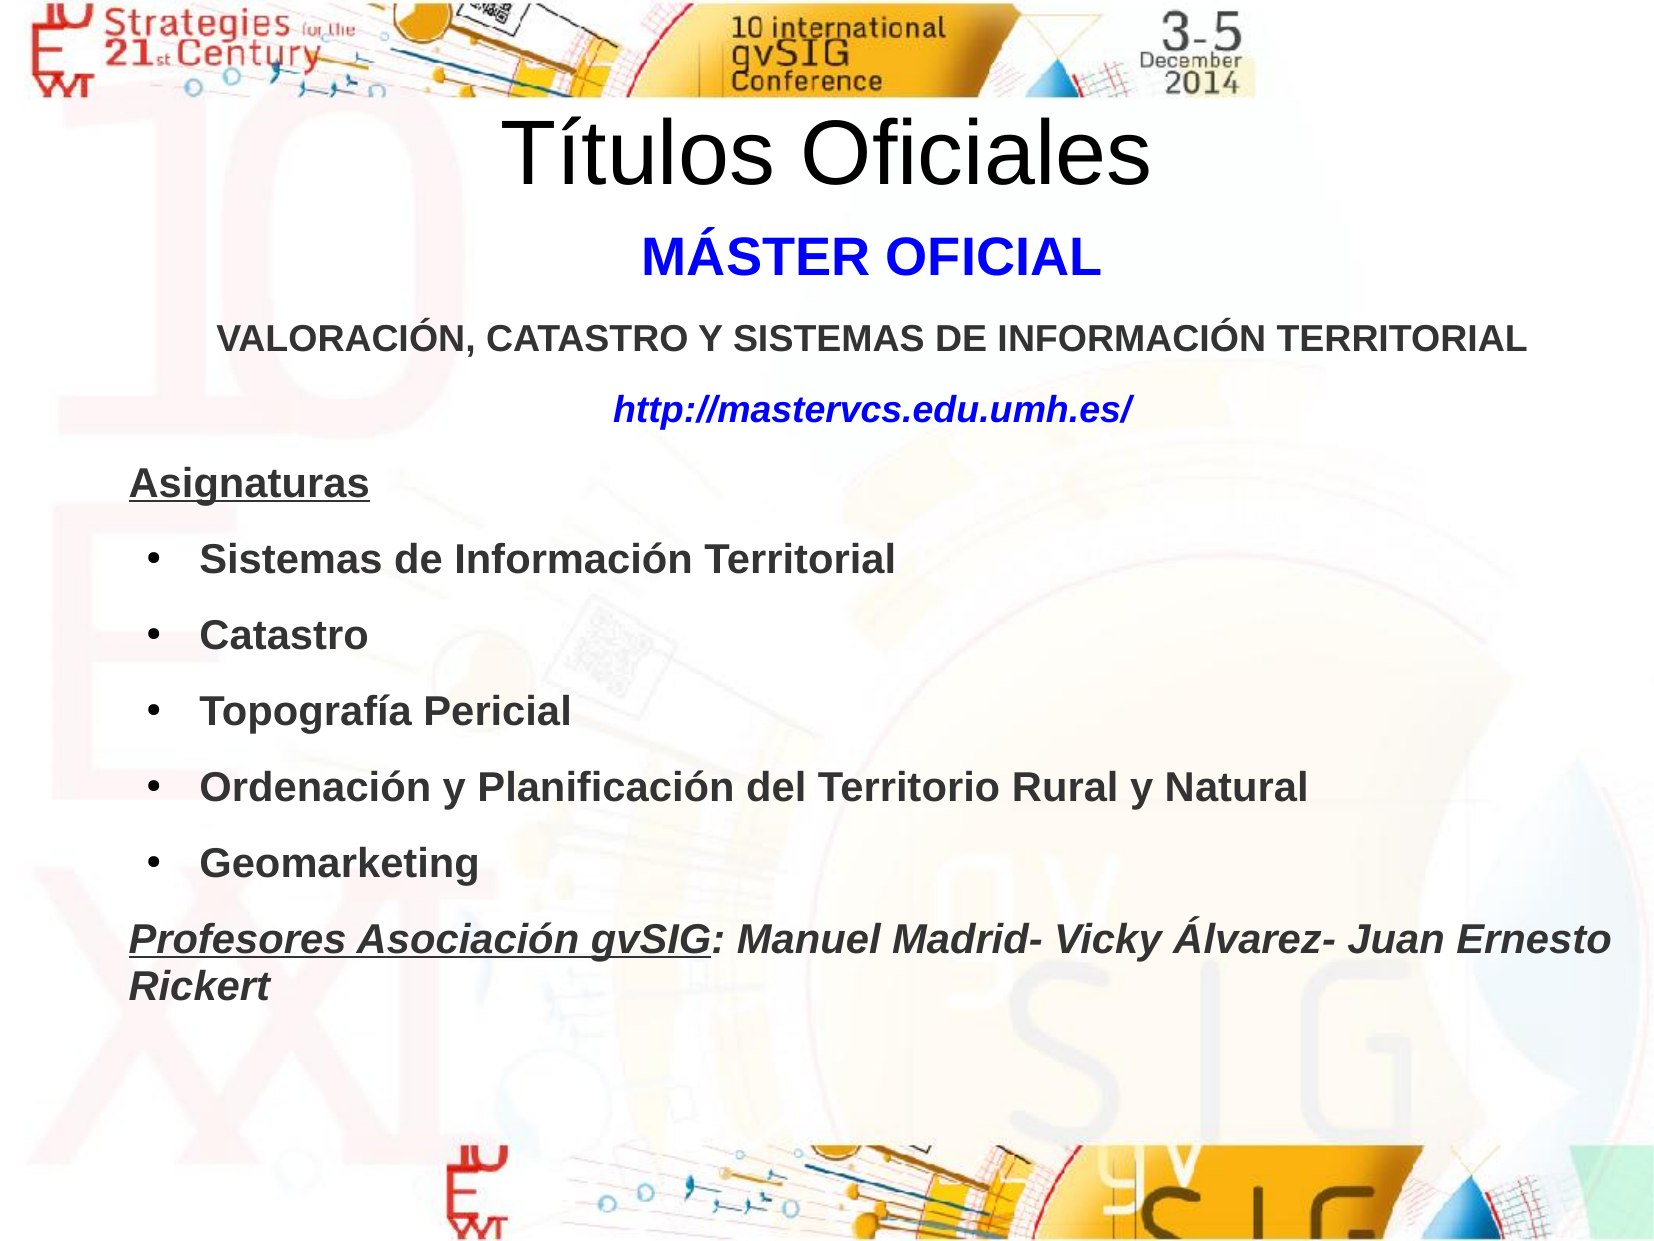

# Títulos Oficiales
MÁSTER OFICIAL
VALORACIÓN, CATASTRO Y SISTEMAS DE INFORMACIÓN TERRITORIAL
http://mastervcs.edu.umh.es/
Asignaturas
Sistemas de Información Territorial
Catastro
Topografía Pericial
Ordenación y Planificación del Territorio Rural y Natural
Geomarketing
Profesores Asociación gvSIG: Manuel Madrid- Vicky Álvarez- Juan Ernesto Rickert